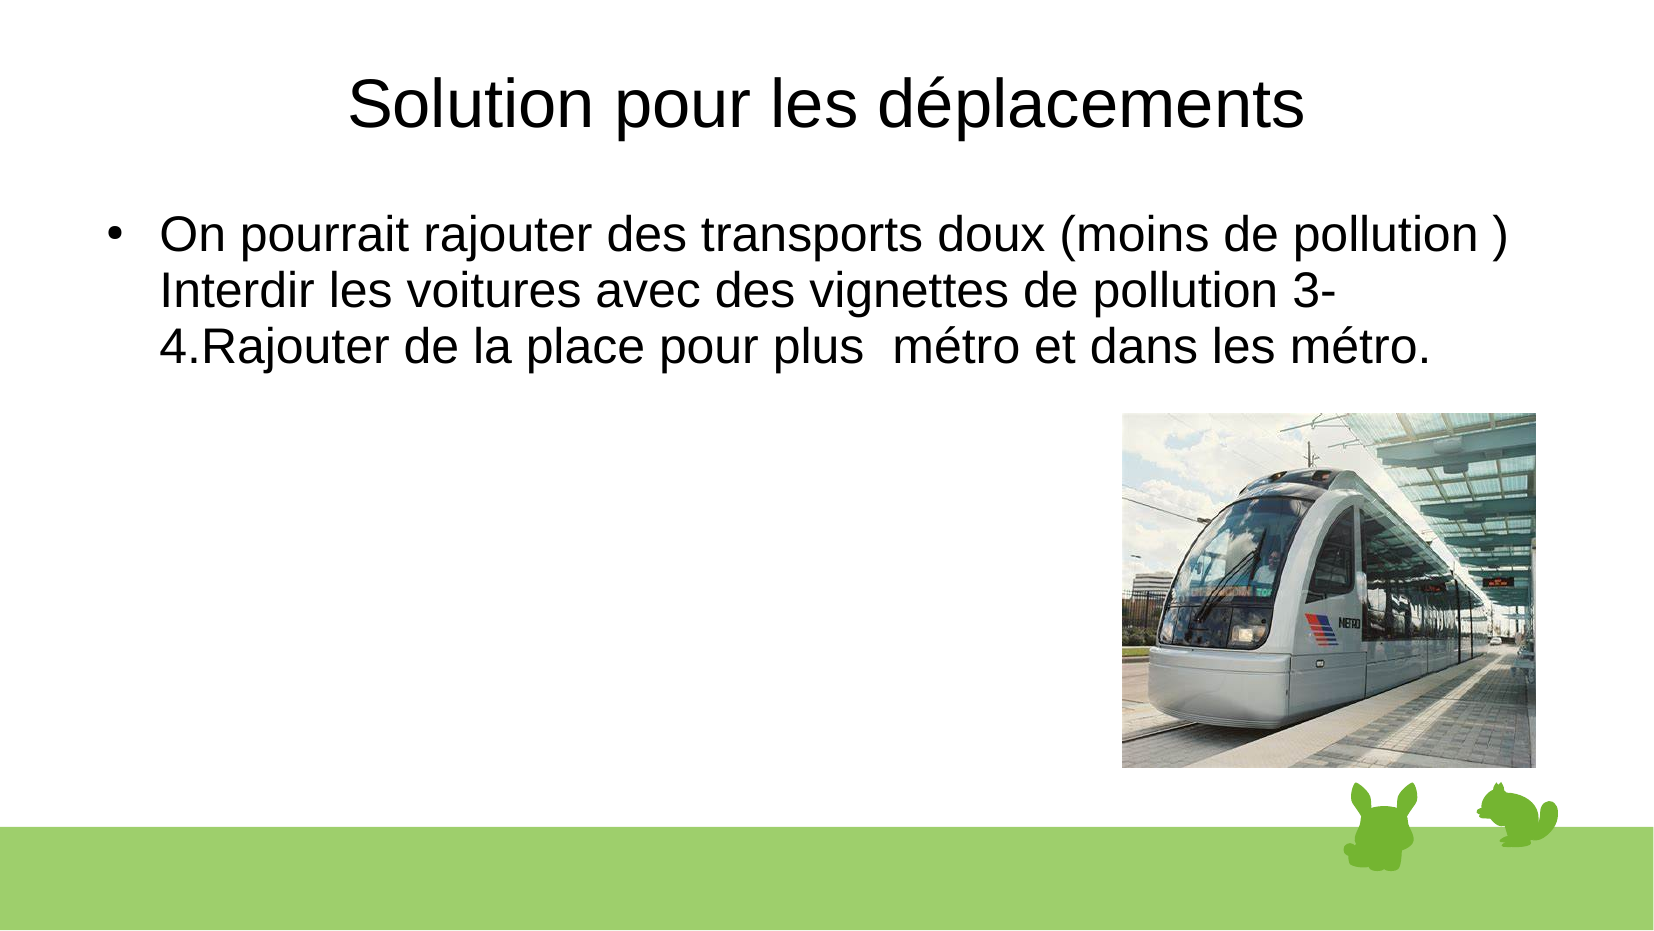

# Solution pour les déplacements
On pourrait rajouter des transports doux (moins de pollution ) Interdir les voitures avec des vignettes de pollution 3-4.Rajouter de la place pour plus métro et dans les métro.